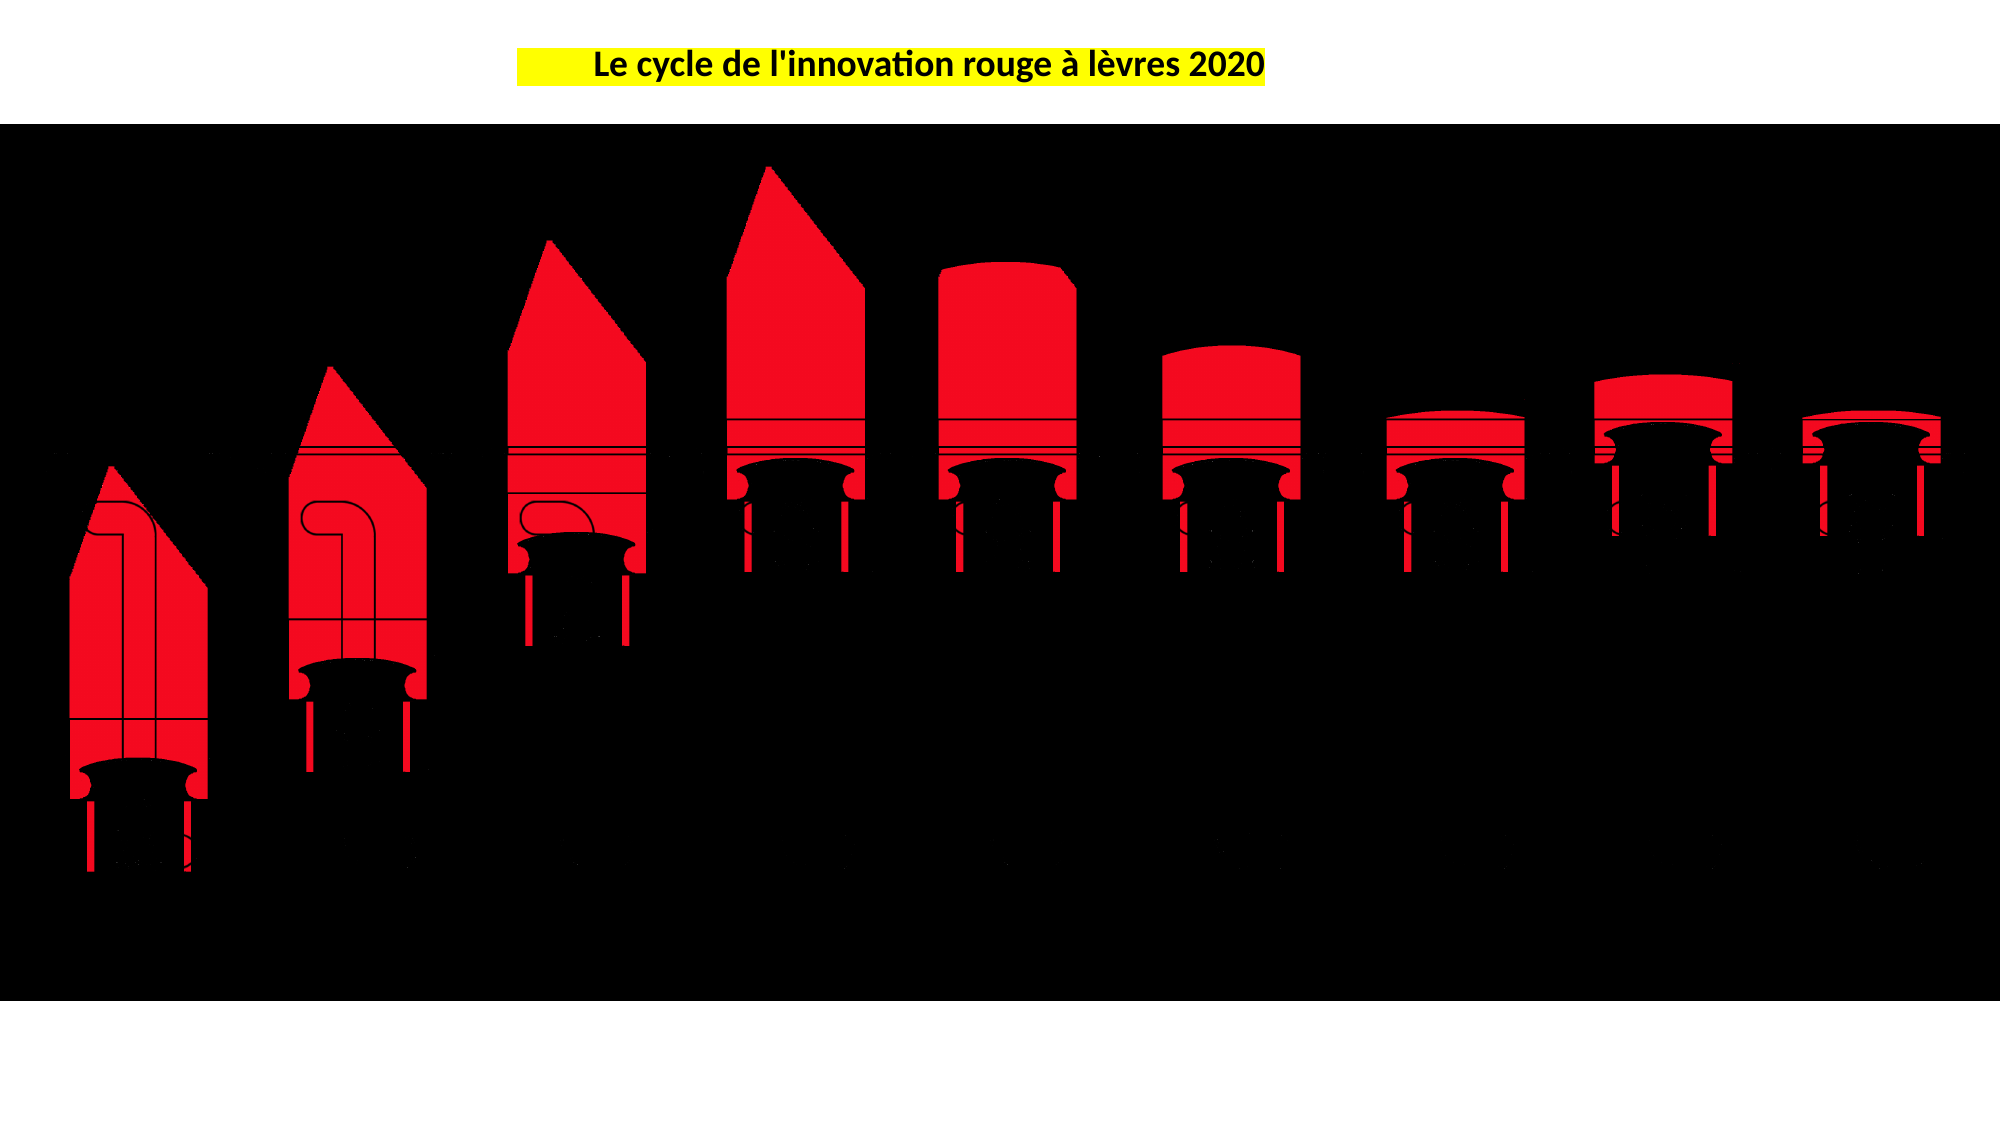

Le cycle de l'innovation rouge à lèvres 2020